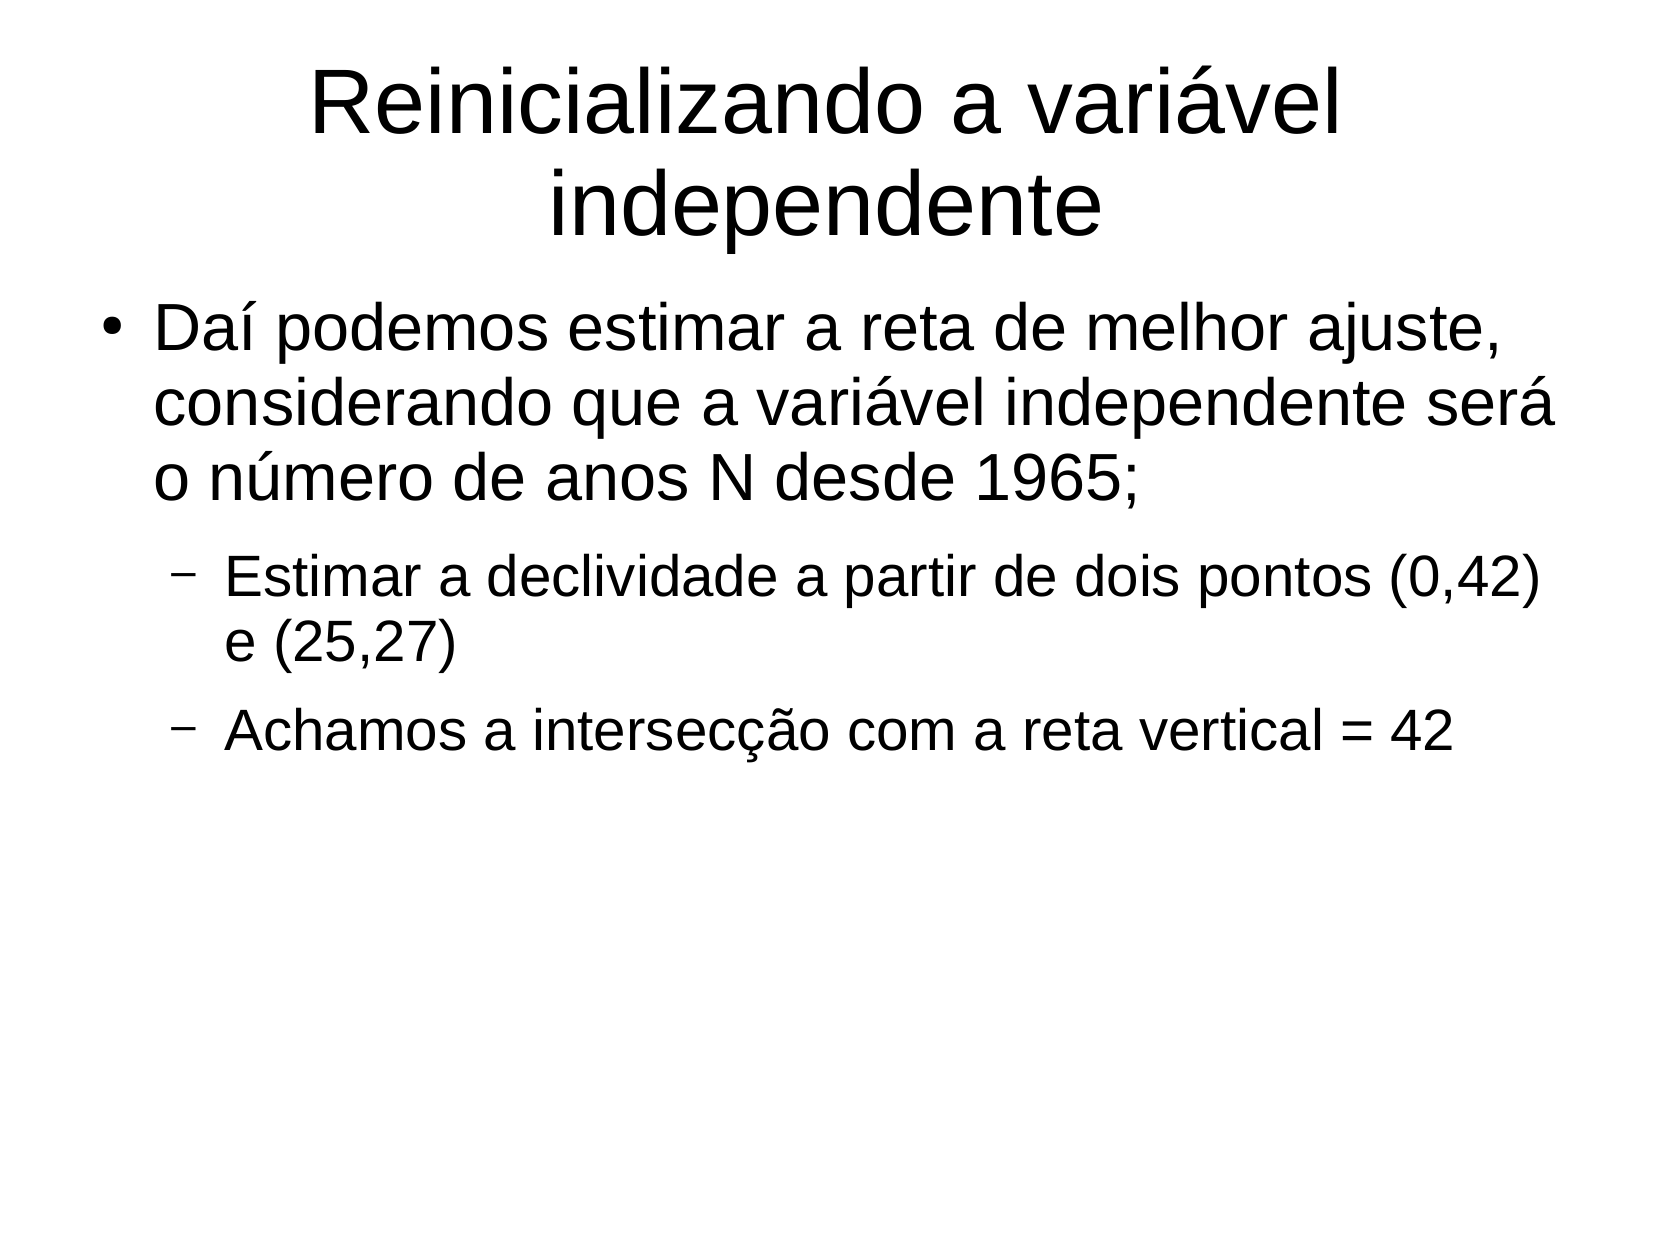

# Reinicializando a variável independente
Daí podemos estimar a reta de melhor ajuste, considerando que a variável independente será o número de anos N desde 1965;
Estimar a declividade a partir de dois pontos (0,42) e (25,27)
Achamos a intersecção com a reta vertical = 42